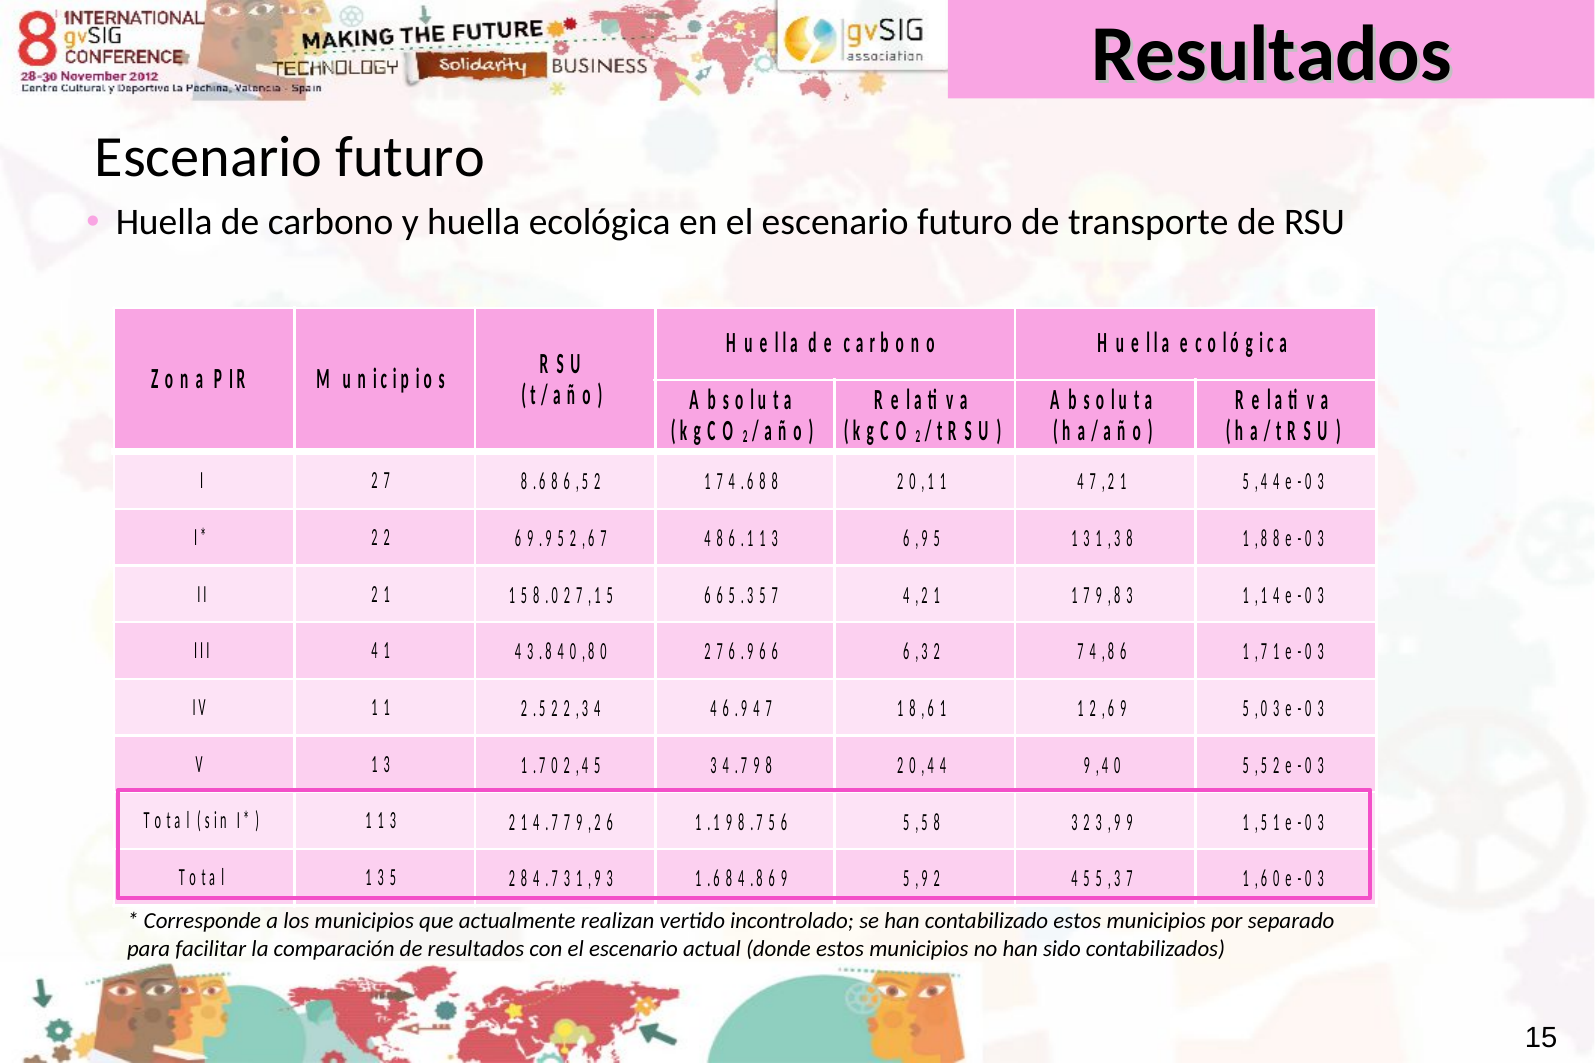

Resultados
# Escenario futuro
Huella de carbono y huella ecológica en el escenario futuro de transporte de RSU
* Corresponde a los municipios que actualmente realizan vertido incontrolado; se han contabilizado estos municipios por separado para facilitar la comparación de resultados con el escenario actual (donde estos municipios no han sido contabilizados)